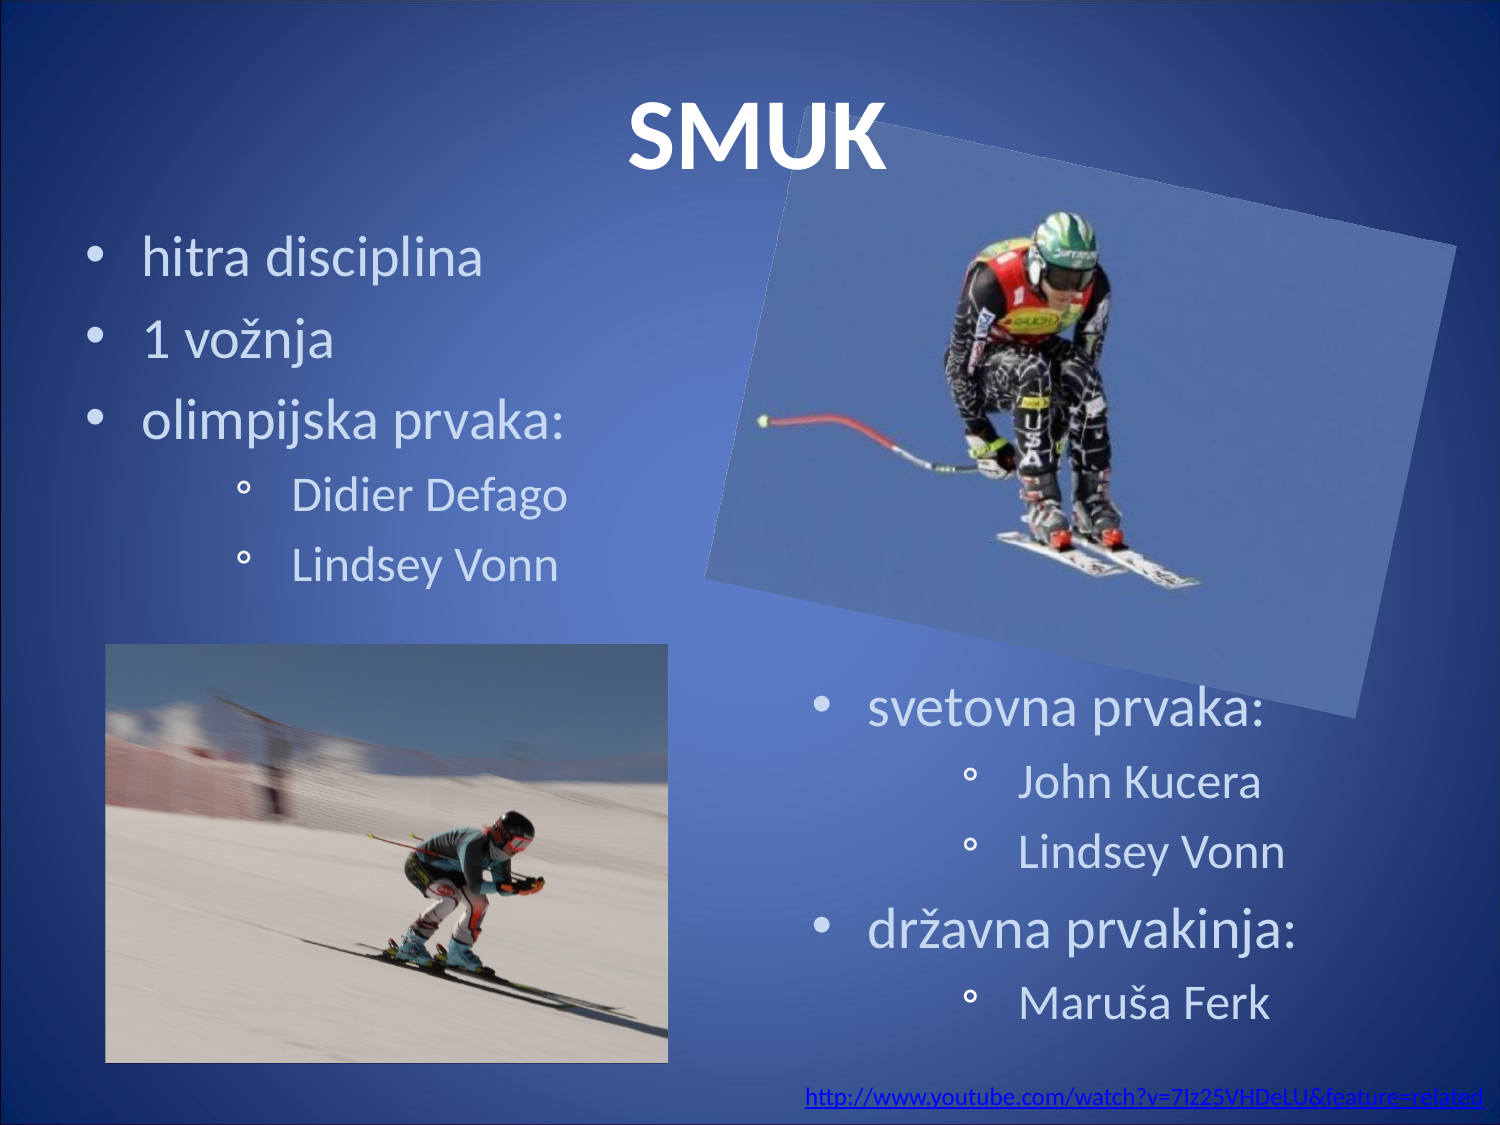

# SMUK
hitra disciplina
1 vožnja
olimpijska prvaka:
Didier Defago
Lindsey Vonn
svetovna prvaka:
John Kucera
Lindsey Vonn
državna prvakinja:
Maruša Ferk
http://www.youtube.com/watch?v=7Iz25VHDeLU&feature=related